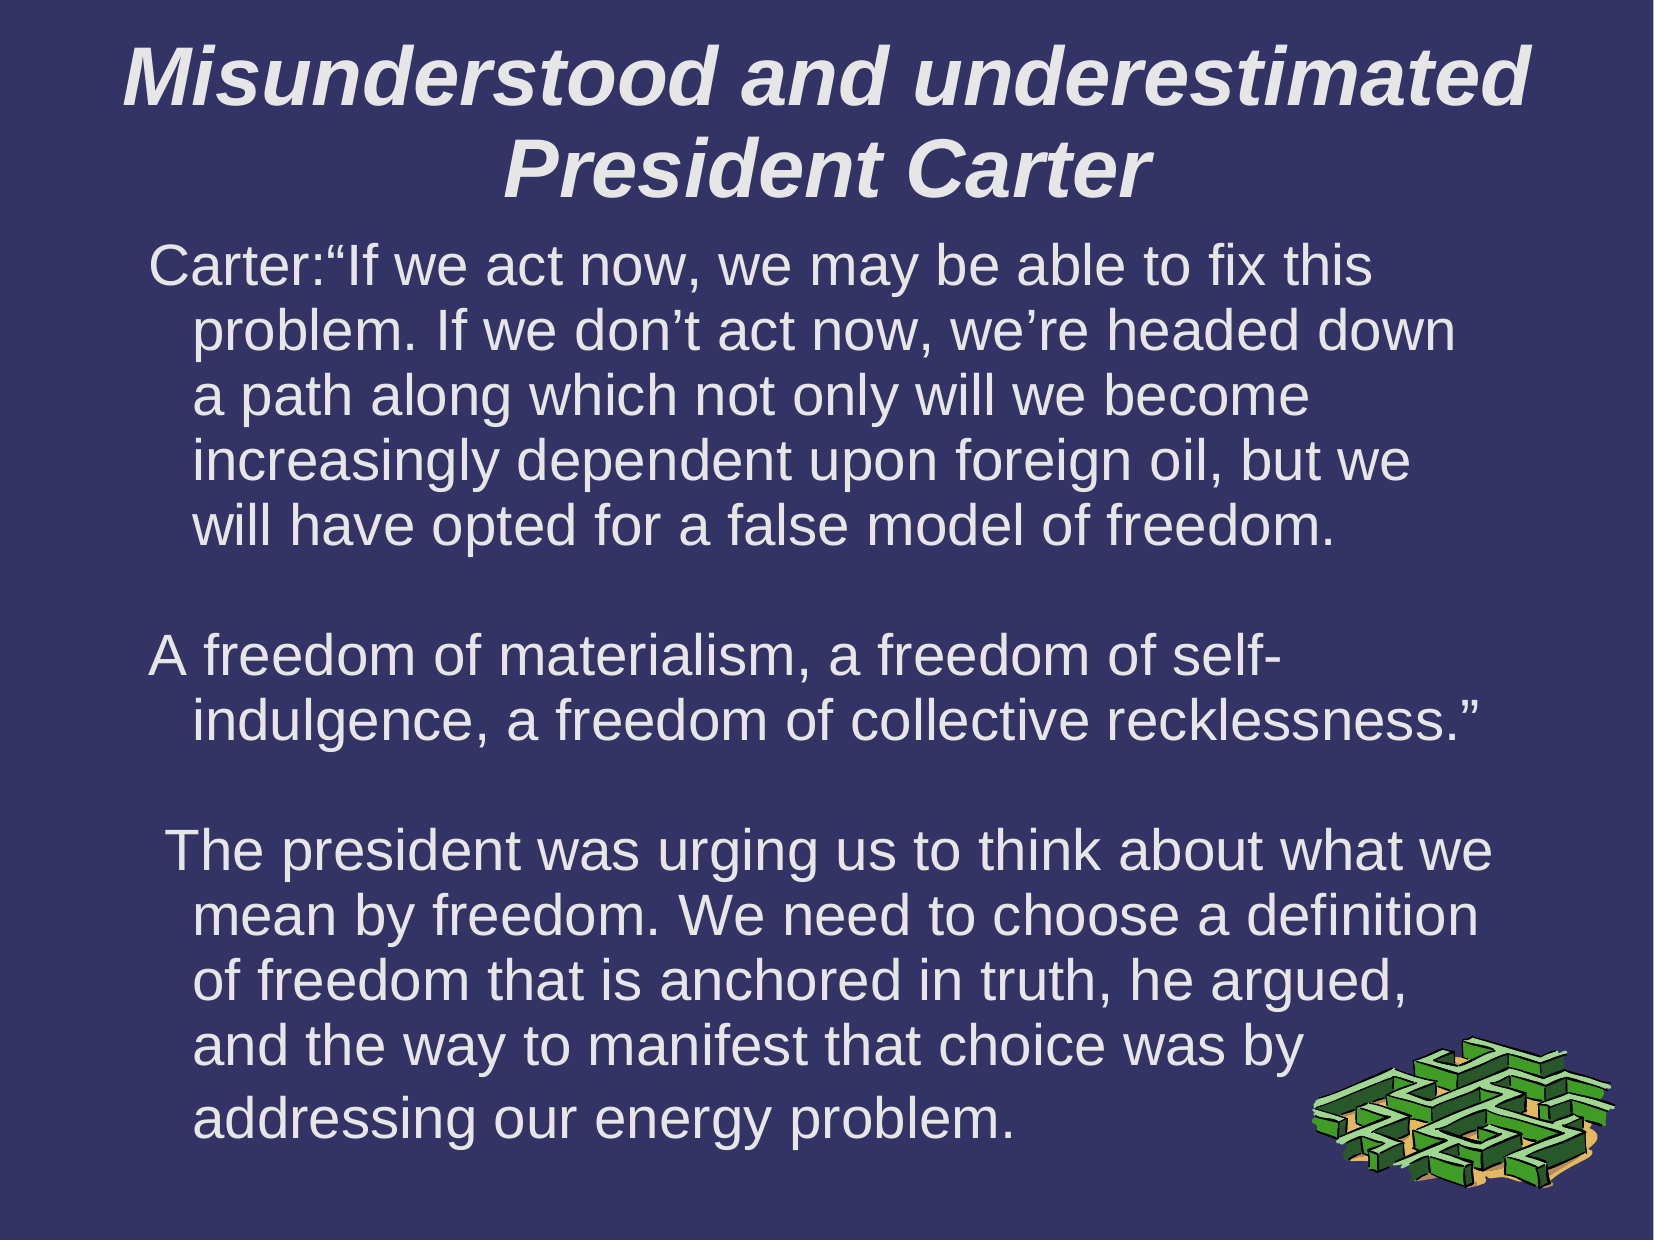

# Misunderstood and underestimated President Carter
Carter:“If we act now, we may be able to fix this problem. If we don’t act now, we’re headed down a path along which not only will we become increasingly dependent upon foreign oil, but we will have opted for a false model of freedom.
A freedom of materialism, a freedom of self-indulgence, a freedom of collective recklessness.”
 The president was urging us to think about what we mean by freedom. We need to choose a definition of freedom that is anchored in truth, he argued, and the way to manifest that choice was by addressing our energy problem.